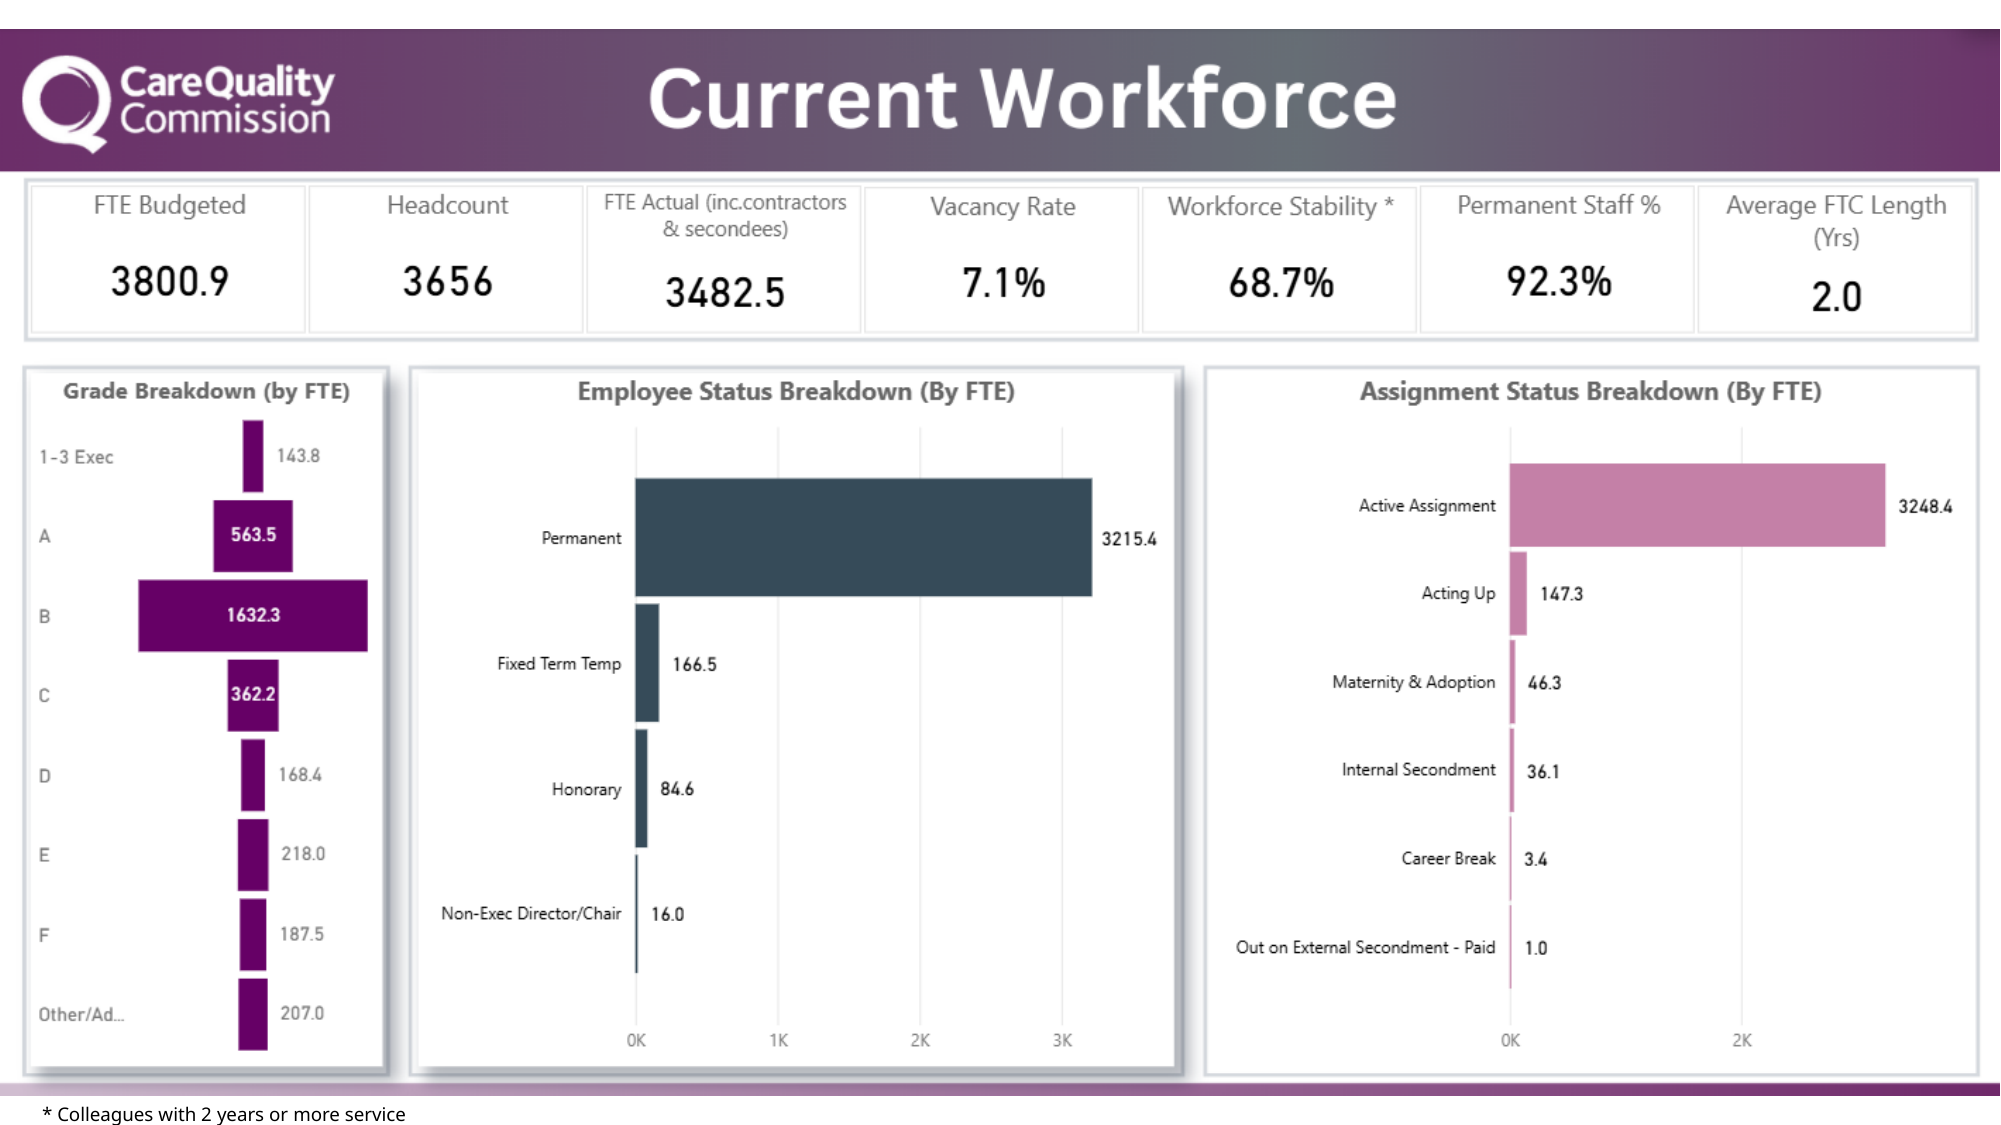

* Colleagues with 2 years or more service